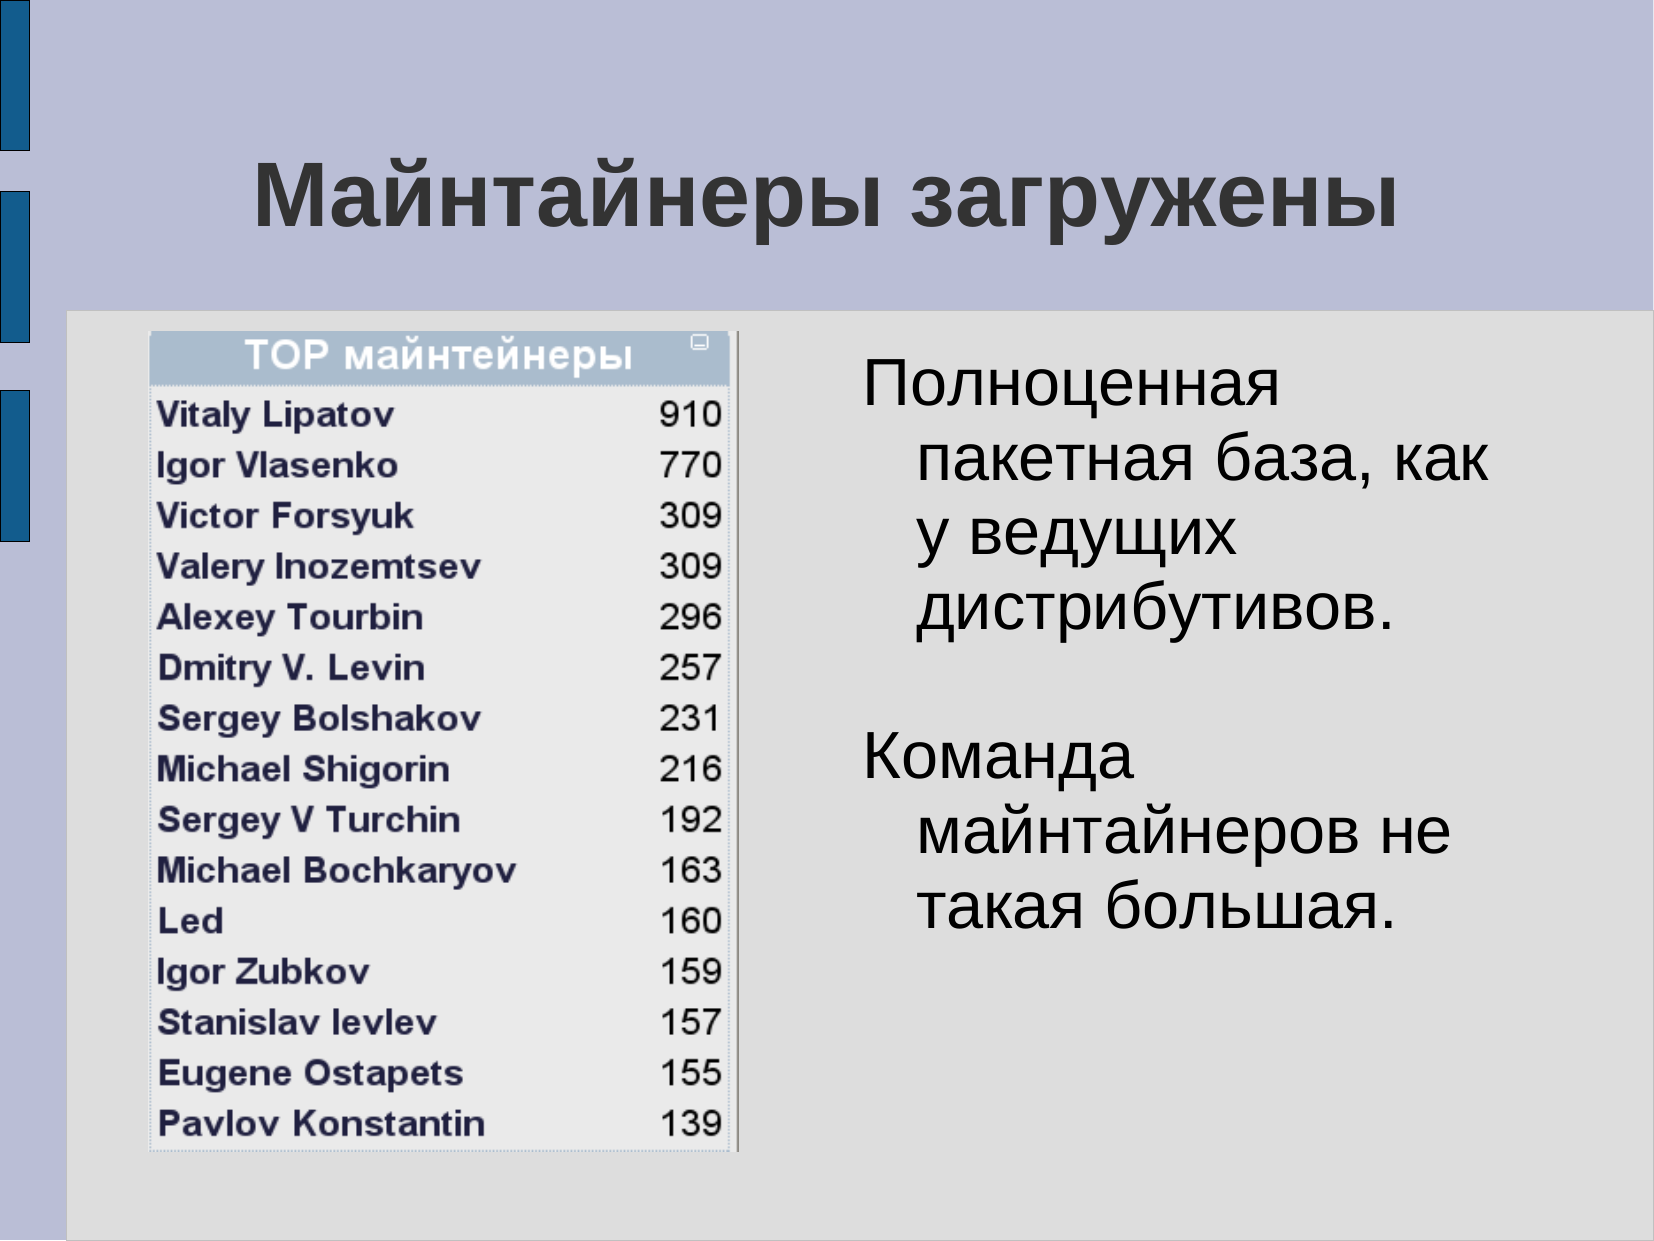

# Майнтайнеры загружены
Полноценная пакетная база, как у ведущих дистрибутивов.
Команда майнтайнеров не такая большая.